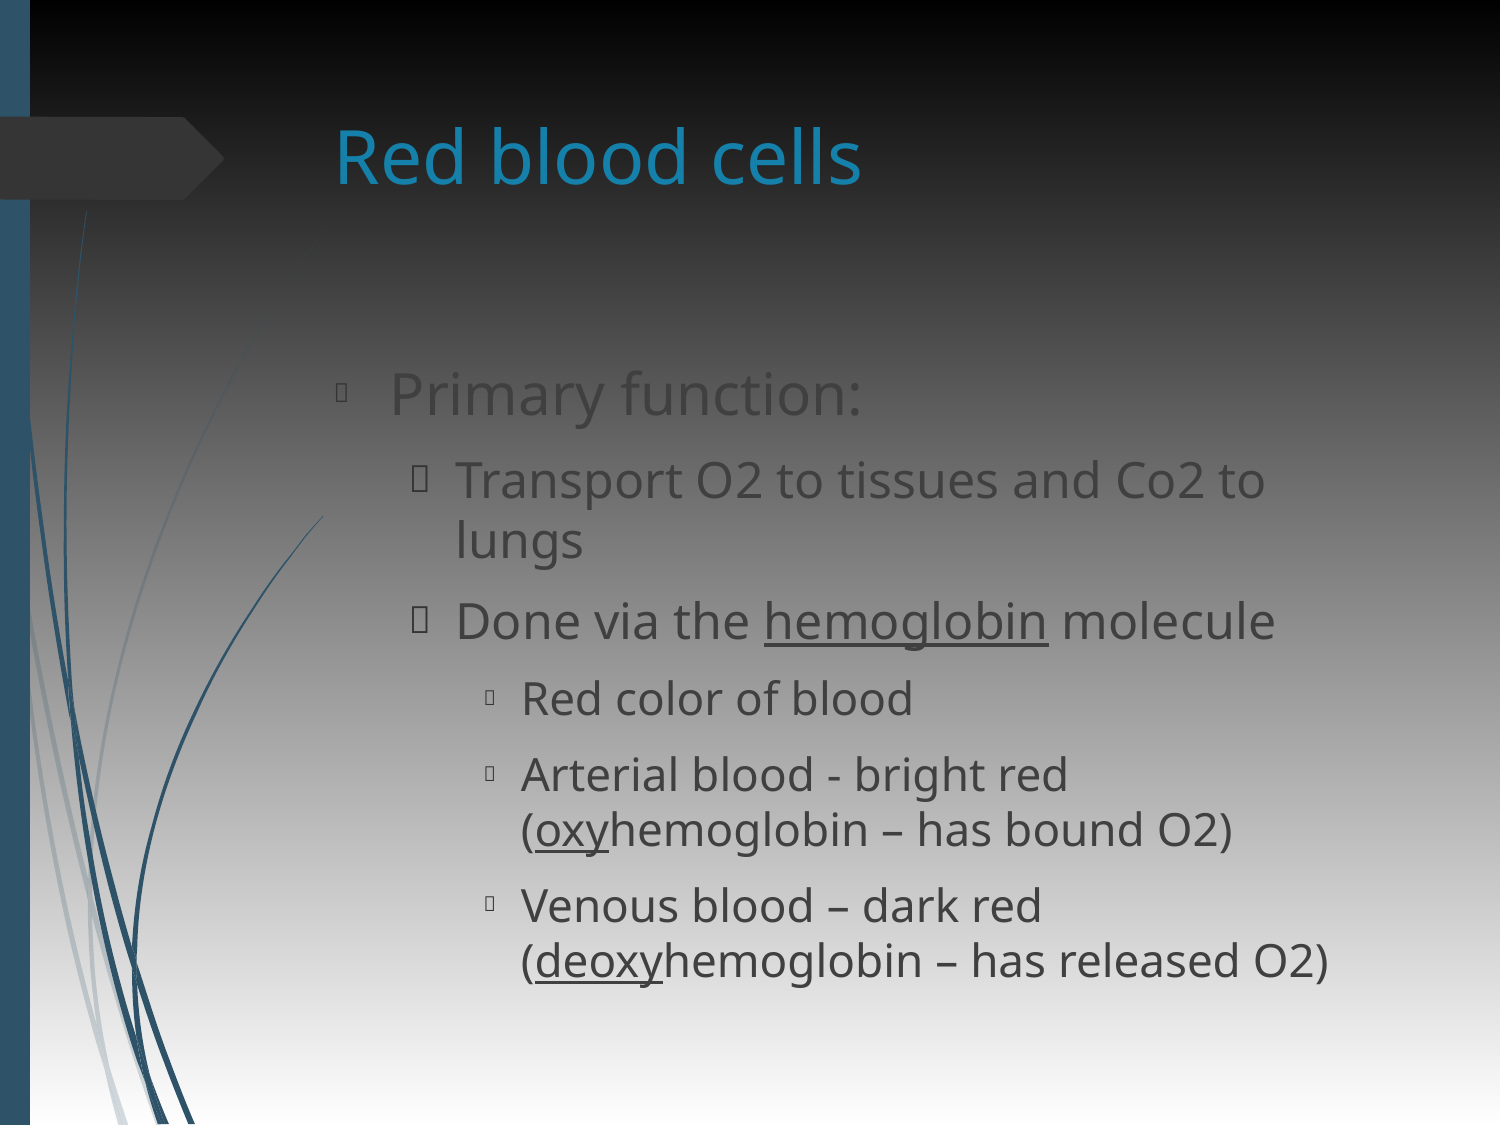

# Red blood cells
Primary function:
Transport O2 to tissues and Co2 to lungs
Done via the hemoglobin molecule
Red color of blood
Arterial blood - bright red (oxyhemoglobin – has bound O2)
Venous blood – dark red (deoxyhemoglobin – has released O2)